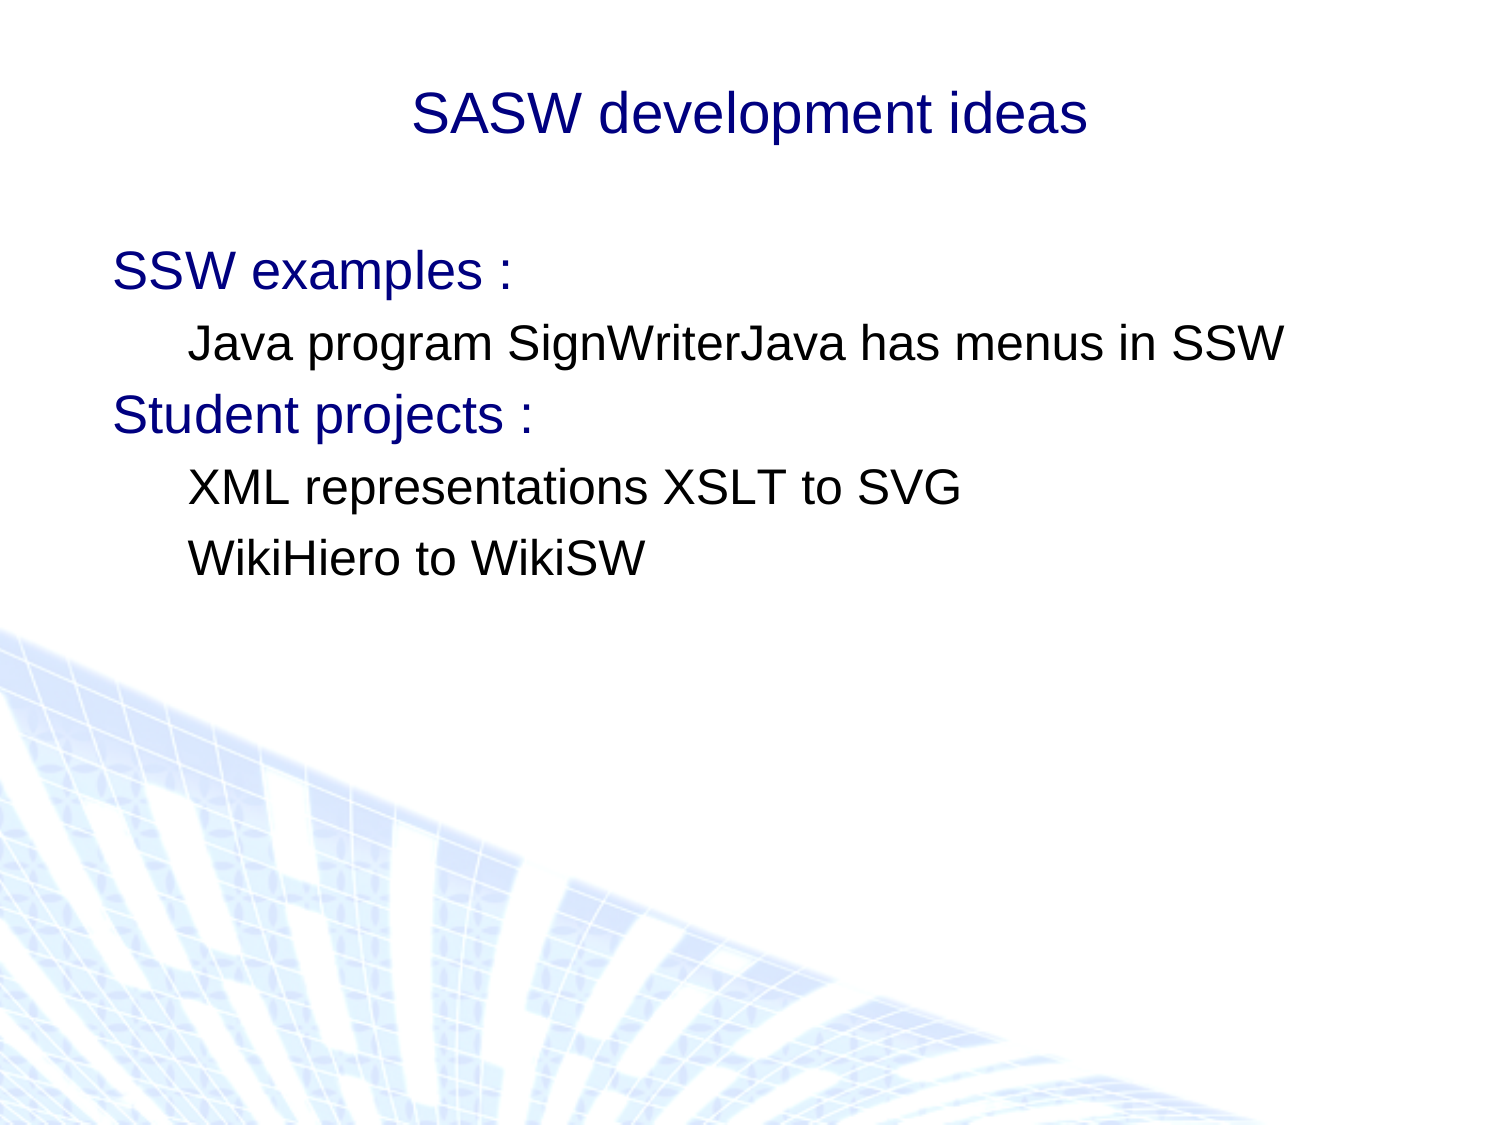

# SASW development ideas
SSW examples :
Java program SignWriterJava has menus in SSW
Student projects :
XML representations XSLT to SVG
WikiHiero to WikiSW